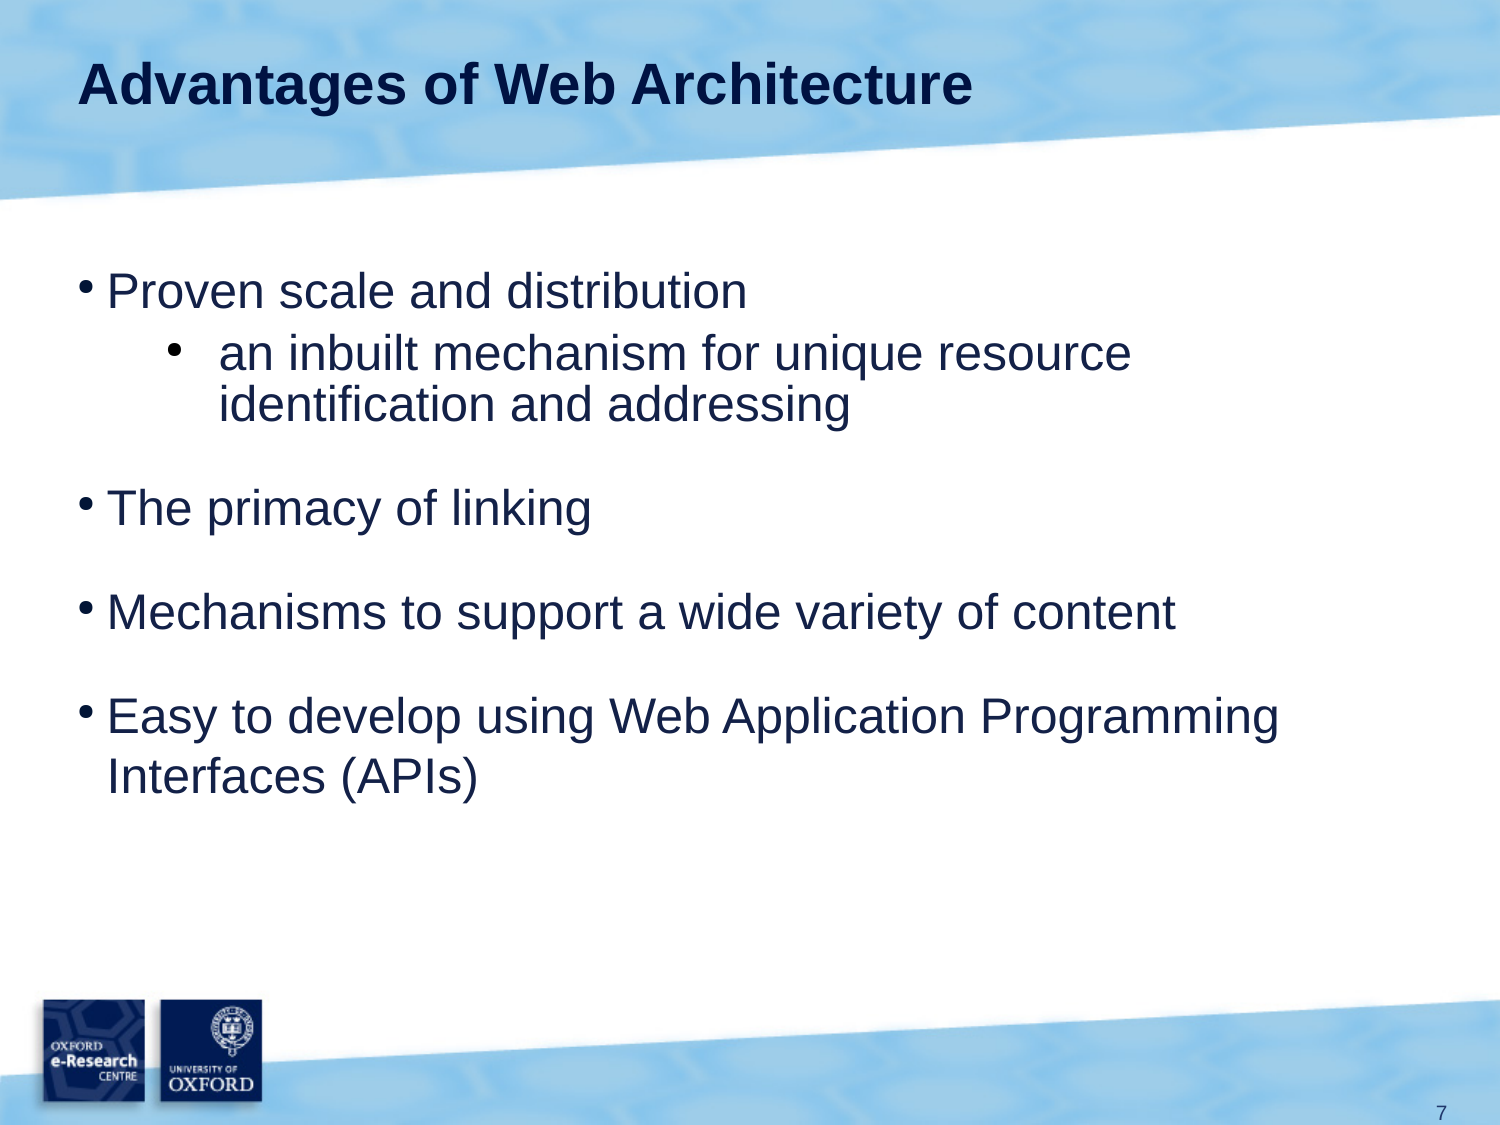

# Advantages of Web Architecture
Proven scale and distribution
an inbuilt mechanism for unique resource identification and addressing
The primacy of linking
Mechanisms to support a wide variety of content
Easy to develop using Web Application Programming Interfaces (APIs)